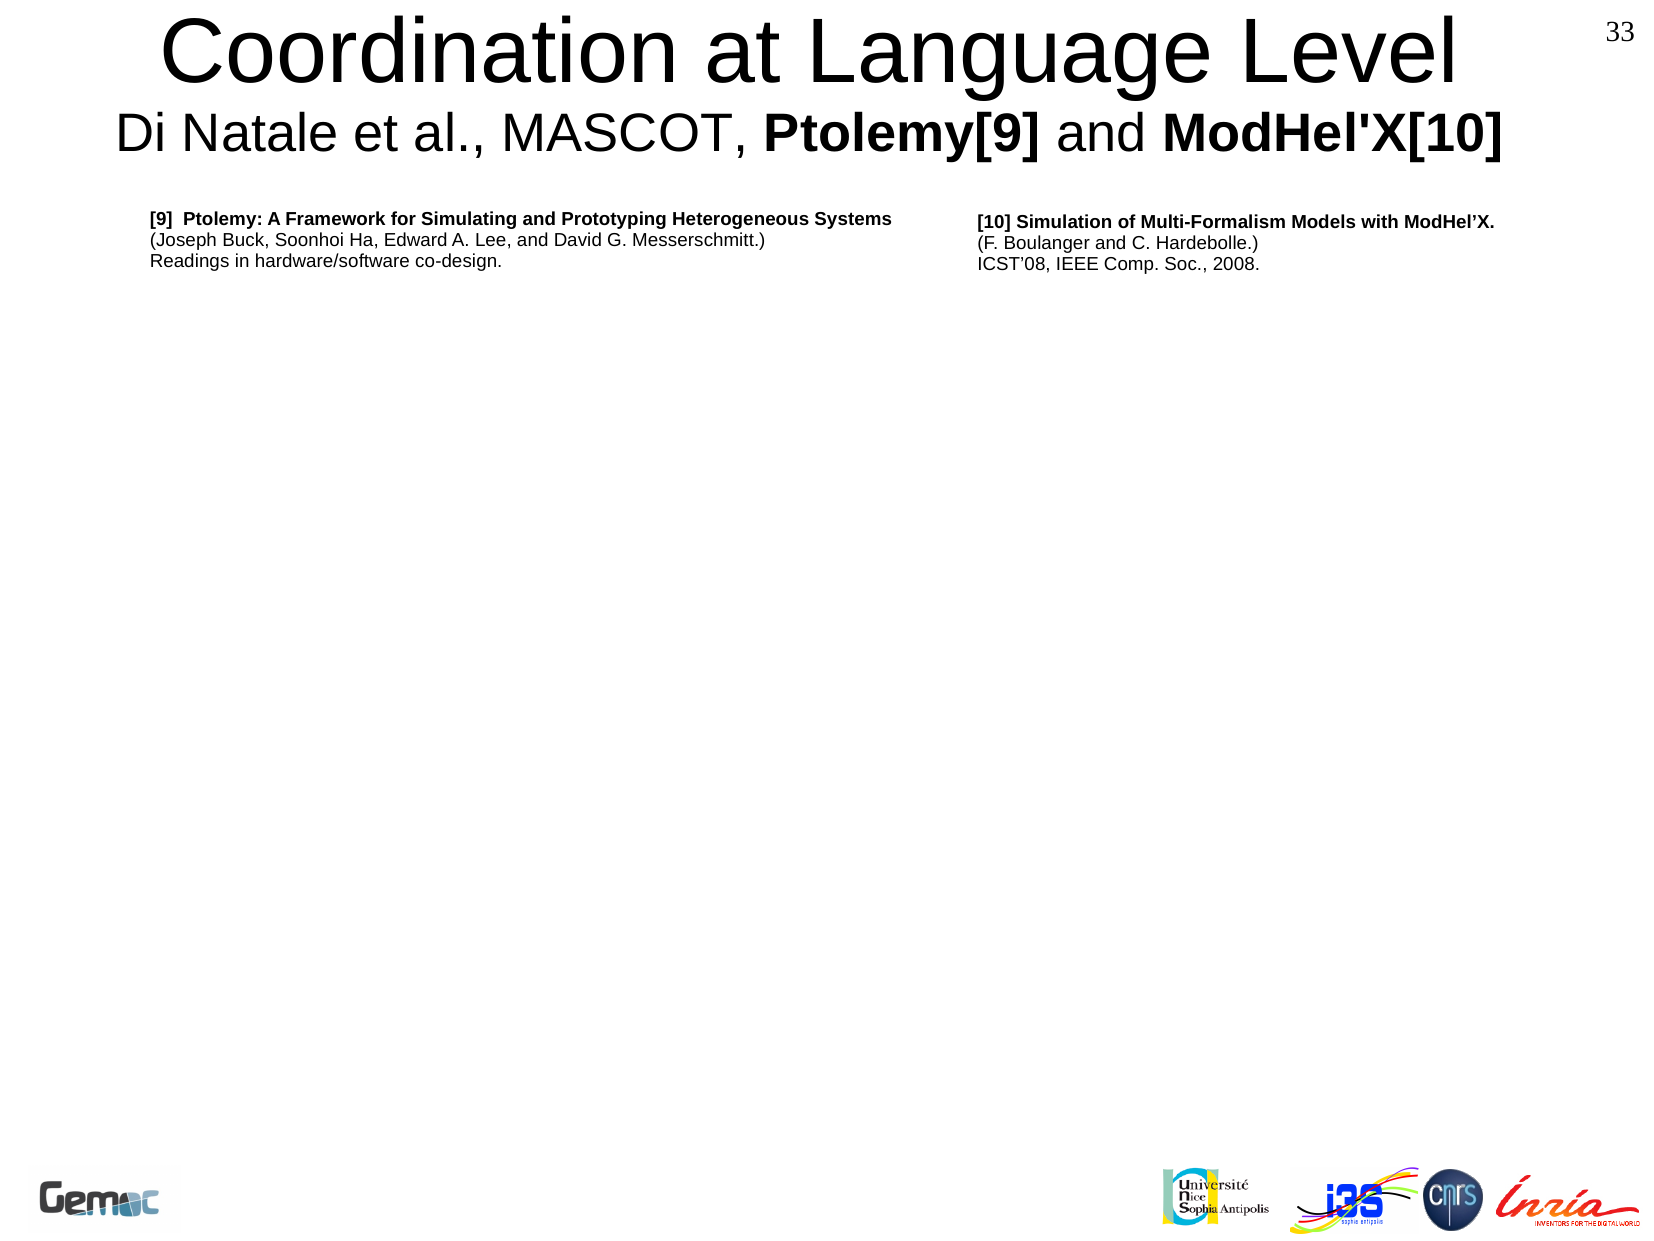

# Coordination at Language Level Di Natale et al., MASCOT, Ptolemy[9] and ModHel'X[10]
33
[9] Ptolemy: A Framework for Simulating and Prototyping Heterogeneous Systems
(Joseph Buck, Soonhoi Ha, Edward A. Lee, and David G. Messerschmitt.)
Readings in hardware/software co-design.
[10] Simulation of Multi-Formalism Models with ModHel’X.
(F. Boulanger and C. Hardebolle.)
ICST’08, IEEE Comp. Soc., 2008.
Language 2
Language 2
Language 2
Language 2
Language 2
Language 2
 generates
 generates
 generates
 generates
 generates
 generates
Conforms to
Conforms to
Conforms to
Conforms to
Conforms to
Conforms to
System
Designer
System
Designer
System
Designer
System
Designer
System
Designer
System
Designer
defines
defines
defines
defines
defines
defines
Model 1
Model 2
Model 3
Model 1
Model 2
Model 3
Model 1
Model 2
Model 3
Model 1
Model 2
Model 3
Model 1
Model 2
Model 3
Model 1
Model 2
Model 3
 Coordination
/
Communication
 Coordination
/
Communication
 Coordination
/
Communication
 Coordination
/
Communication
 Coordination
/
Communication
 Coordination
/
Communication
Model A
Model B
Model B
Model A
Model B
Model B
Model A
Model B
Model B
Model A
Model B
Model B
Model A
Model B
Model B
Model A
Model B
Model B